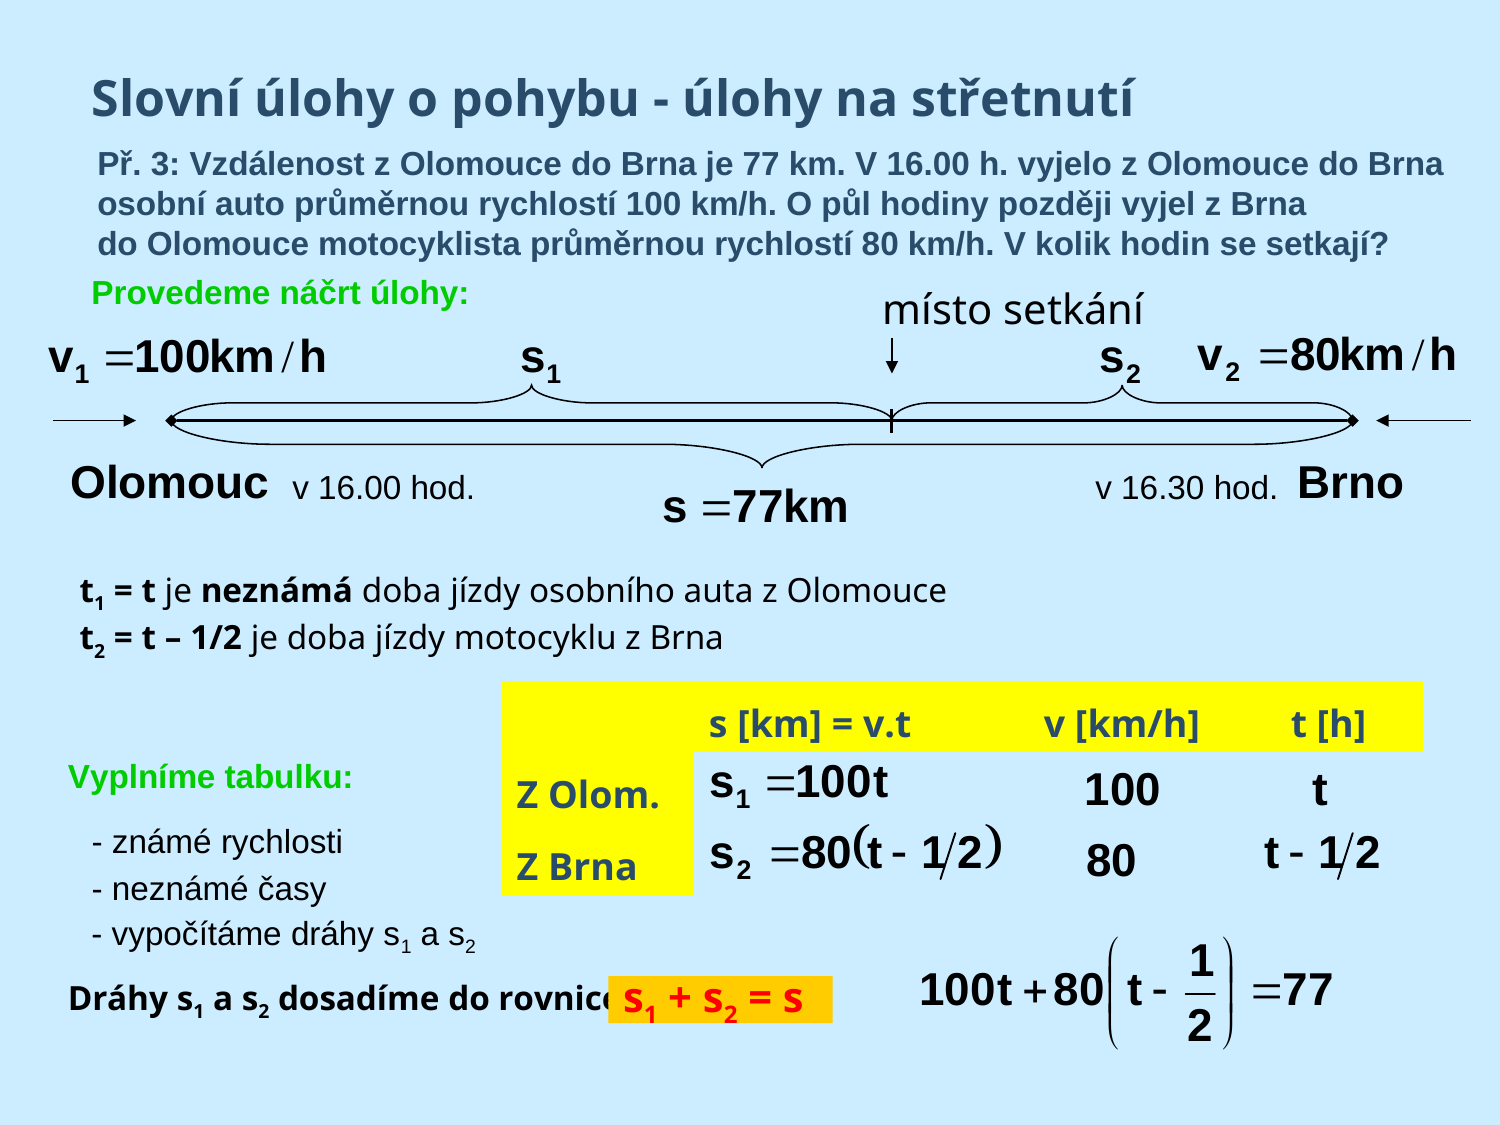

Slovní úlohy o pohybu - úlohy na střetnutí
Př. 3: Vzdálenost z Olomouce do Brna je 77 km. V 16.00 h. vyjelo z Olomouce do Brna
osobní auto průměrnou rychlostí 100 km/h. O půl hodiny později vyjel z Brna
do Olomouce motocyklista průměrnou rychlostí 80 km/h. V kolik hodin se setkají?
Provedeme náčrt úlohy:
místo setkání
v 16.00 hod.
v 16.30 hod.
t1 = t je neznámá doba jízdy osobního auta z Olomouce
t2 = t – 1/2 je doba jízdy motocyklu z Brna
| | s [km] = v.t | v [km/h] | t [h] |
| --- | --- | --- | --- |
| Z Olom. | | | |
| Z Brna | | | |
Vyplníme tabulku:
- známé rychlosti
- neznámé časy
- vypočítáme dráhy s1 a s2
Dráhy s1 a s2 dosadíme do rovnice
s1 + s2 = s